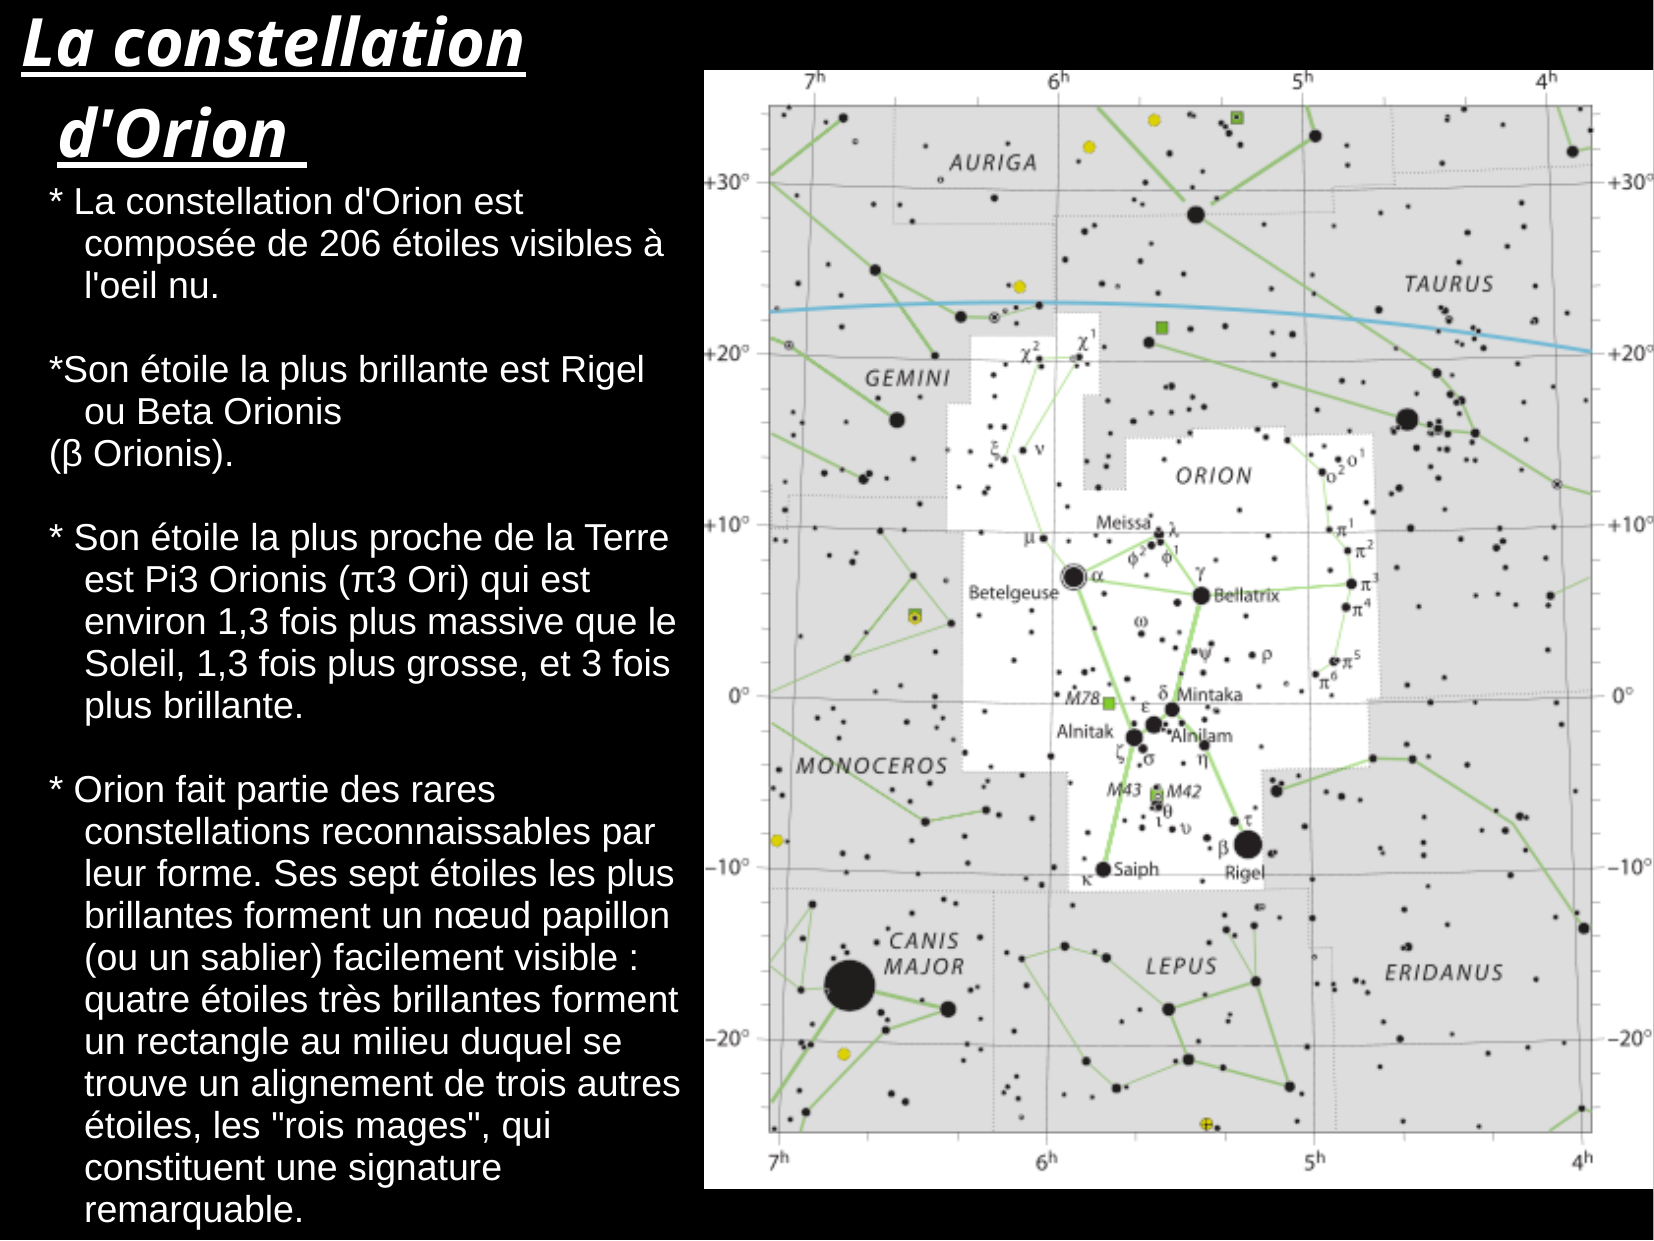

La constellation d'Orion
* La constellation d'Orion est composée de 206 étoiles visibles à l'oeil nu.
*Son étoile la plus brillante est Rigel ou Beta Orionis
(β Orionis).
* Son étoile la plus proche de la Terre est Pi3 Orionis (π3 Ori) qui est environ 1,3 fois plus massive que le Soleil, 1,3 fois plus grosse, et 3 fois plus brillante.
* Orion fait partie des rares constellations reconnaissables par leur forme. Ses sept étoiles les plus brillantes forment un nœud papillon (ou un sablier) facilement visible : quatre étoiles très brillantes forment un rectangle au milieu duquel se trouve un alignement de trois autres étoiles, les "rois mages", qui constituent une signature remarquable.